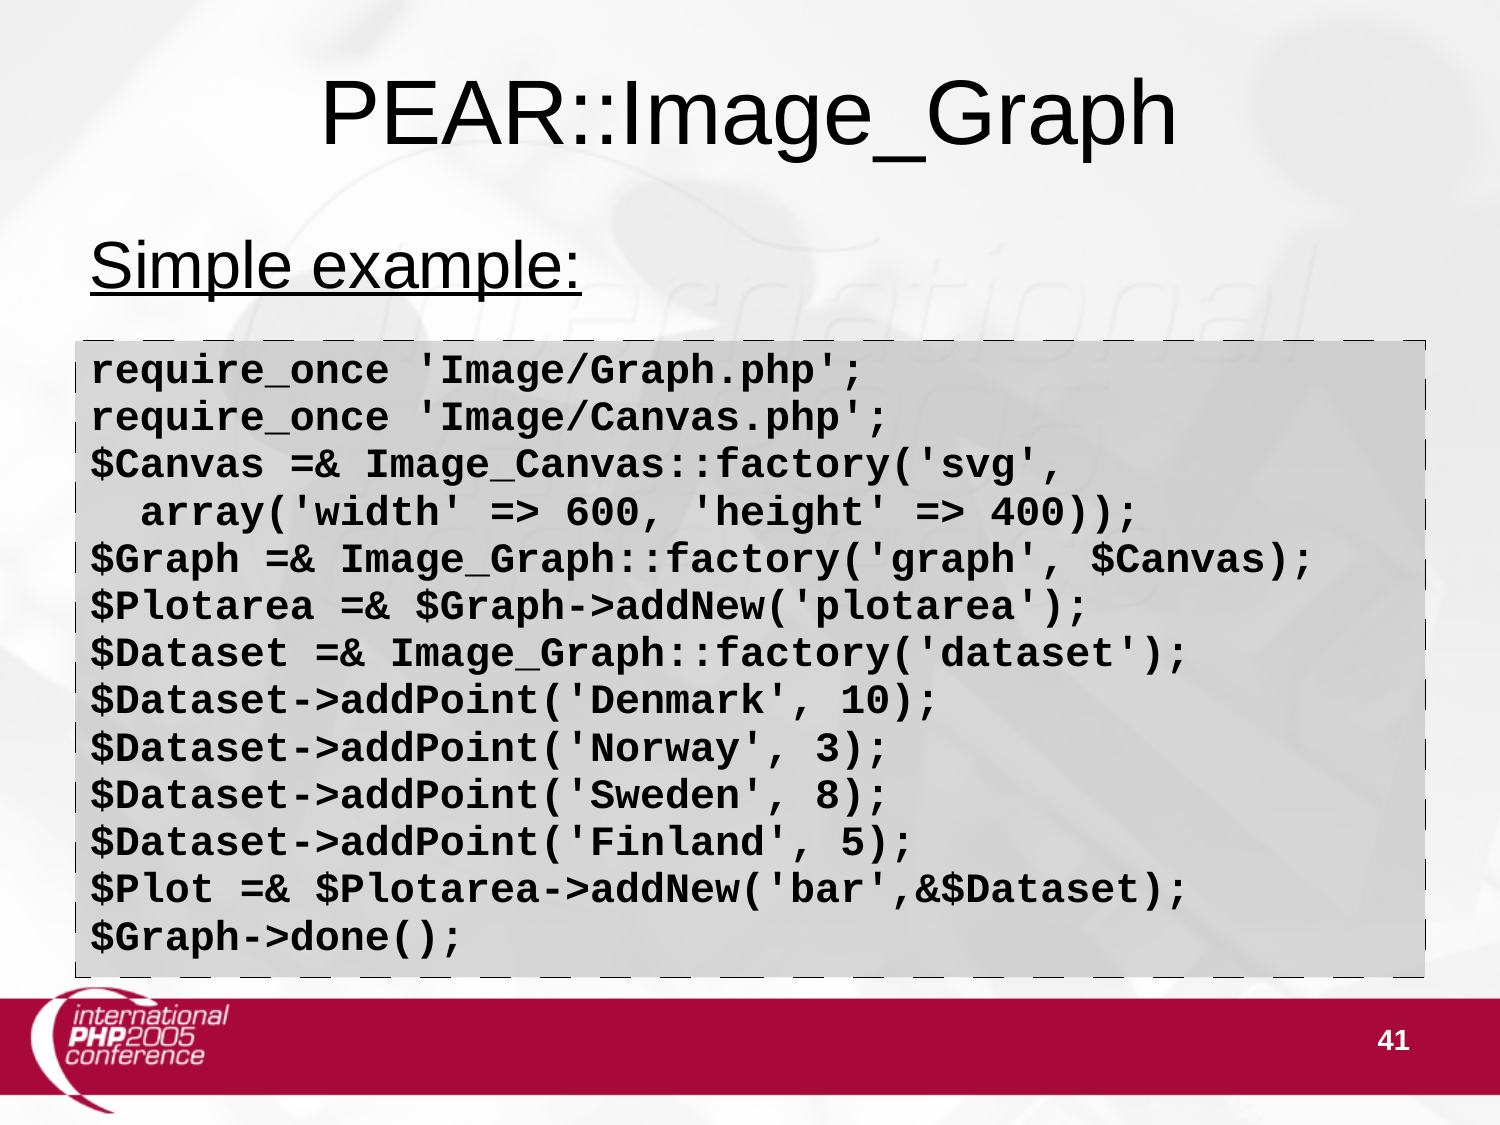

# PEAR::Image_Graph
Simple example:
require_once 'Image/Graph.php';
require_once 'Image/Canvas.php';
$Canvas =& Image_Canvas::factory('svg',
 array('width' => 600, 'height' => 400));
$Graph =& Image_Graph::factory('graph', $Canvas);
$Plotarea =& $Graph->addNew('plotarea');
$Dataset =& Image_Graph::factory('dataset');
$Dataset->addPoint('Denmark', 10);
$Dataset->addPoint('Norway', 3);
$Dataset->addPoint('Sweden', 8);
$Dataset->addPoint('Finland', 5);
$Plot =& $Plotarea->addNew('bar',&$Dataset);
$Graph->done();
41